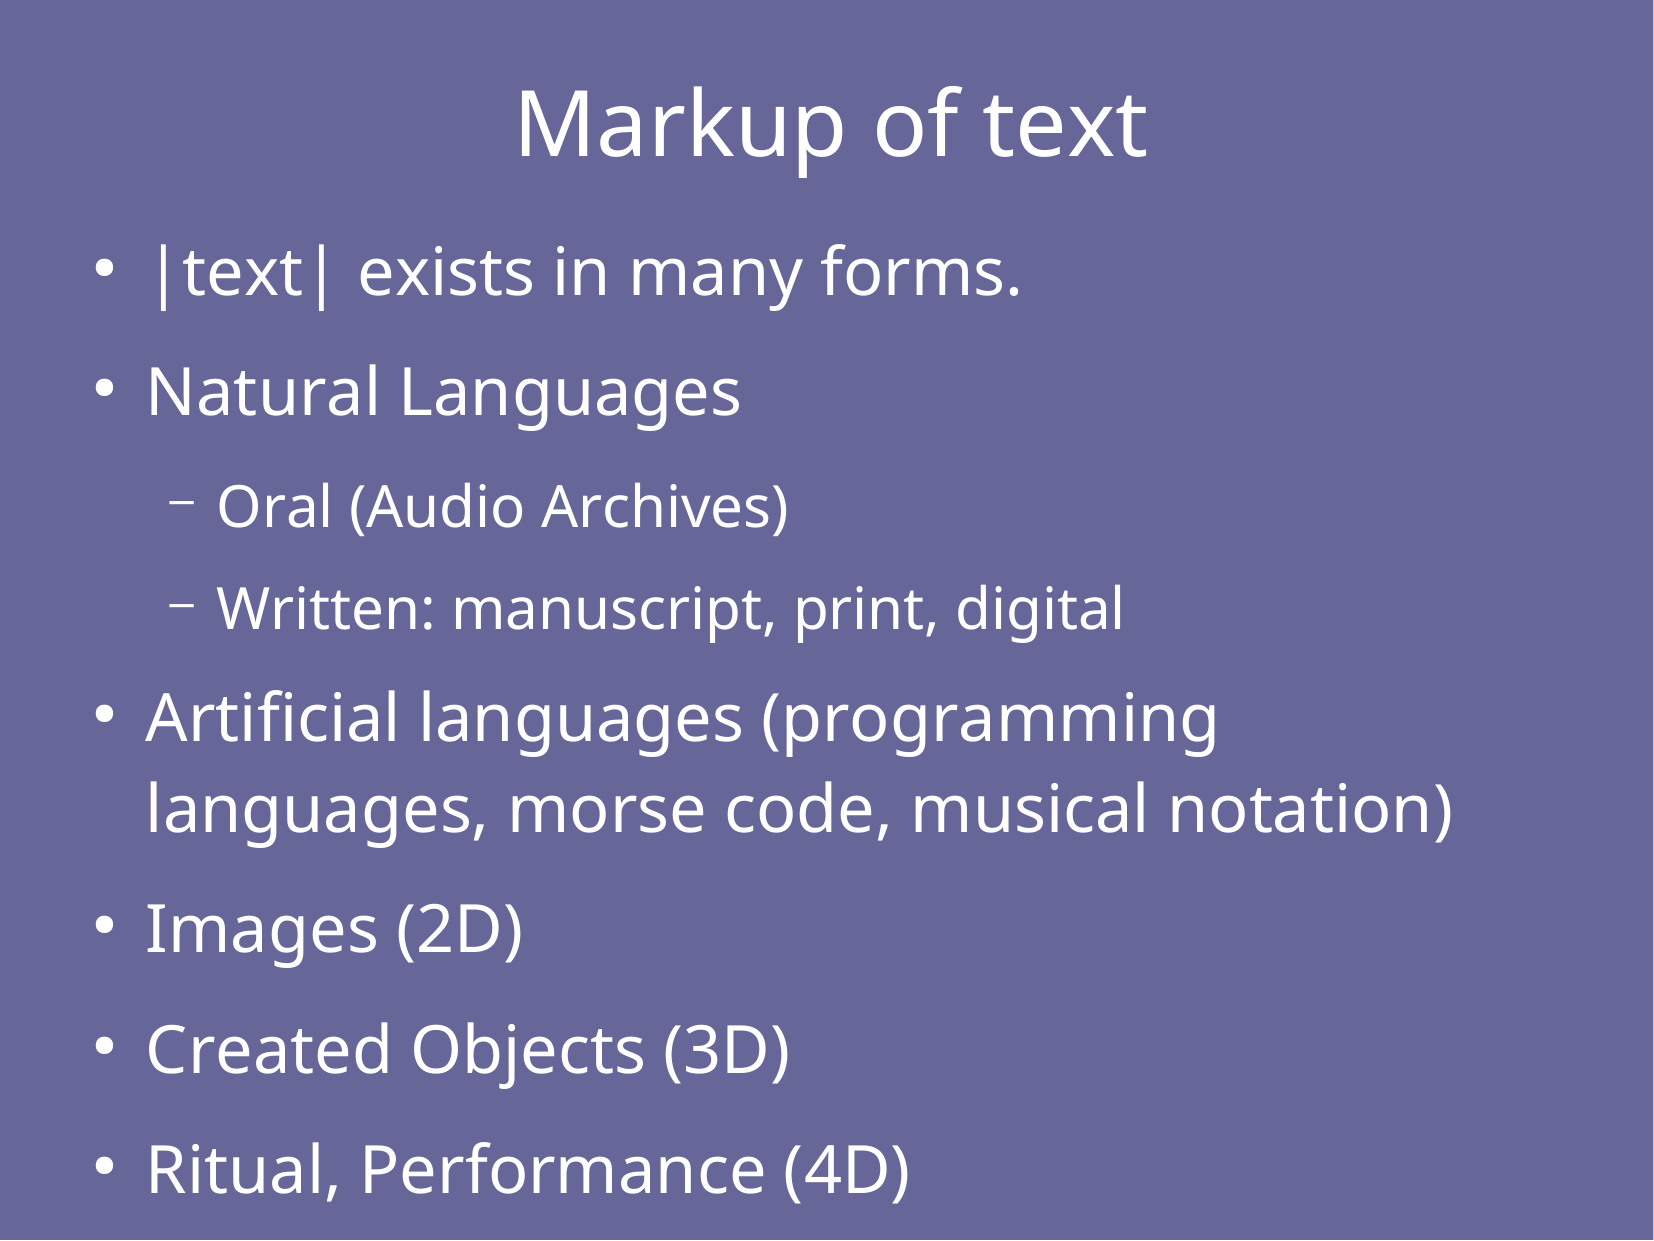

# Markup of text
|text| exists in many forms.
Natural Languages
Oral (Audio Archives)
Written: manuscript, print, digital
Artificial languages (programming languages, morse code, musical notation)
Images (2D)
Created Objects (3D)
Ritual, Performance (4D)